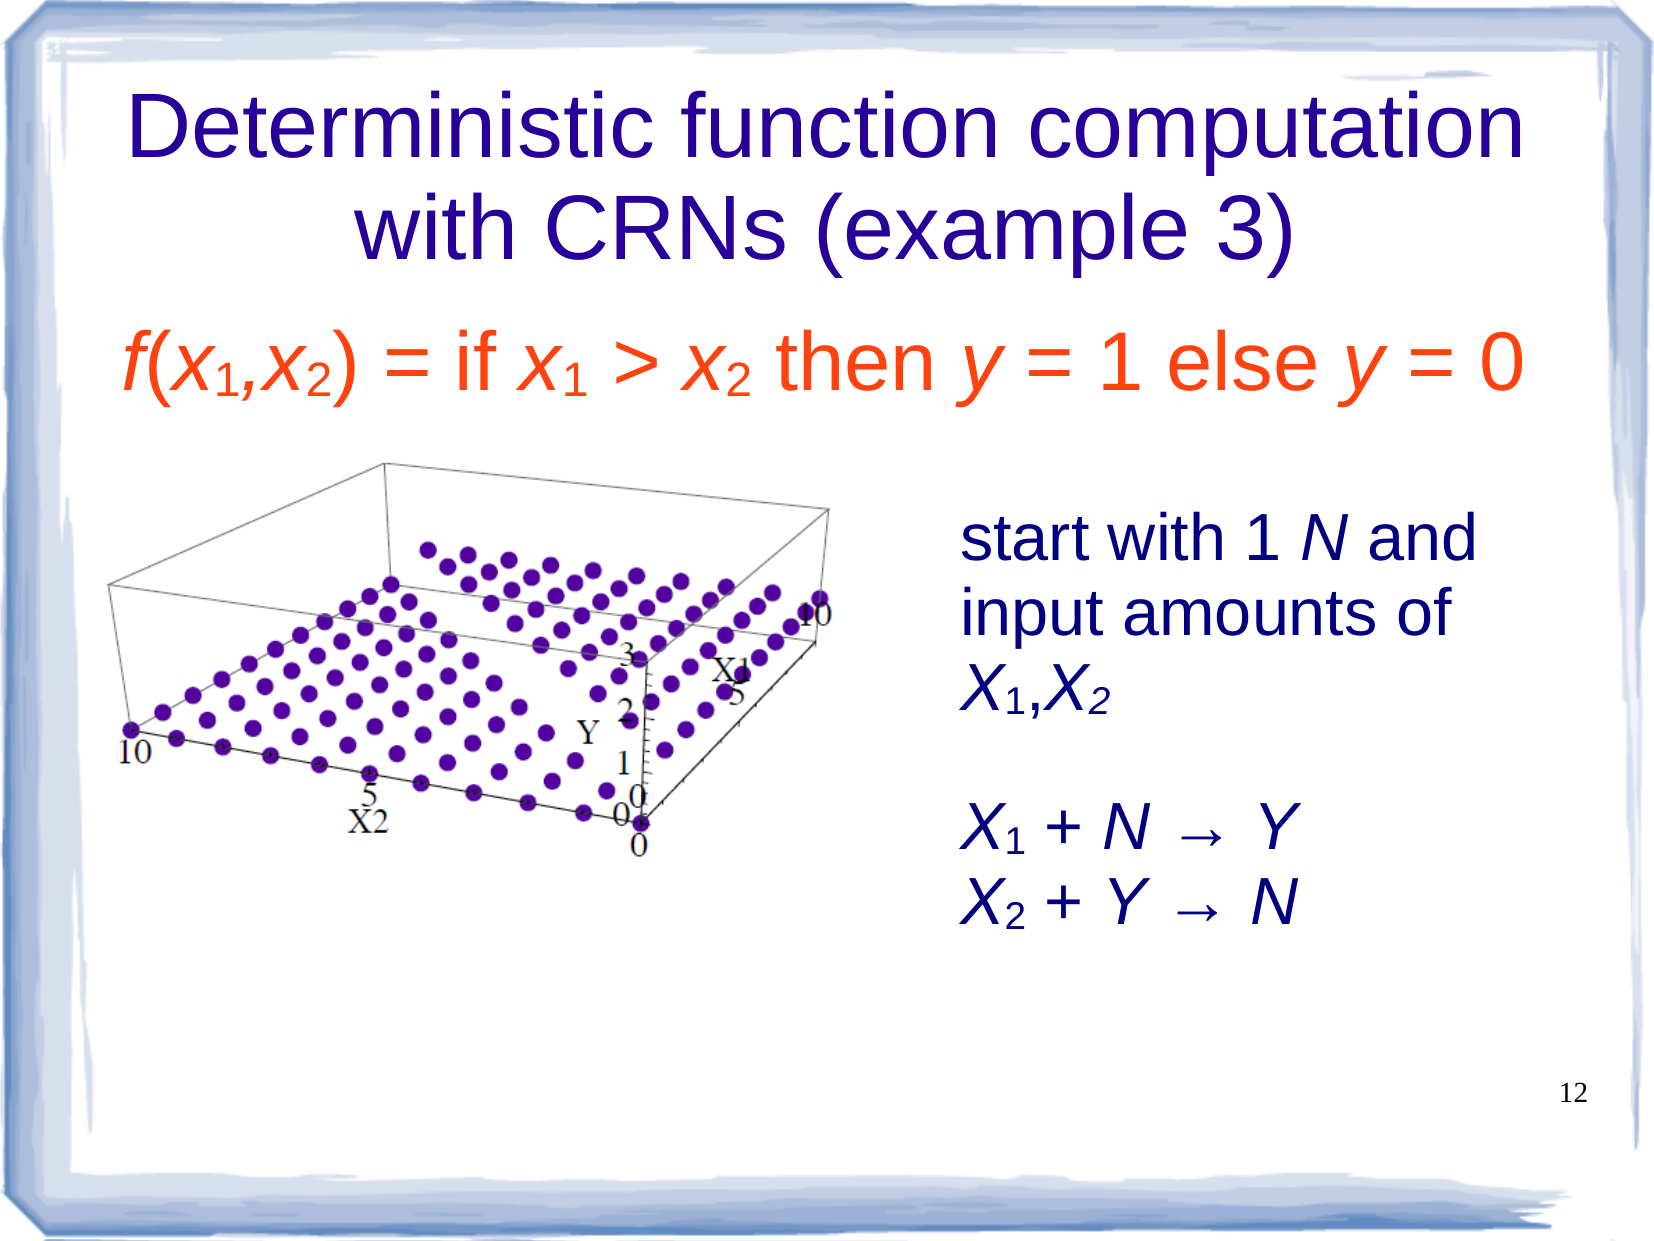

# Deterministic function computation with CRNs (example 3)
f(x1,x2) = if x1 > x2 then y = 1 else y = 0
start with 1 N and input amounts of X1,X2
X1 + N → Y
X2 + Y → N
12